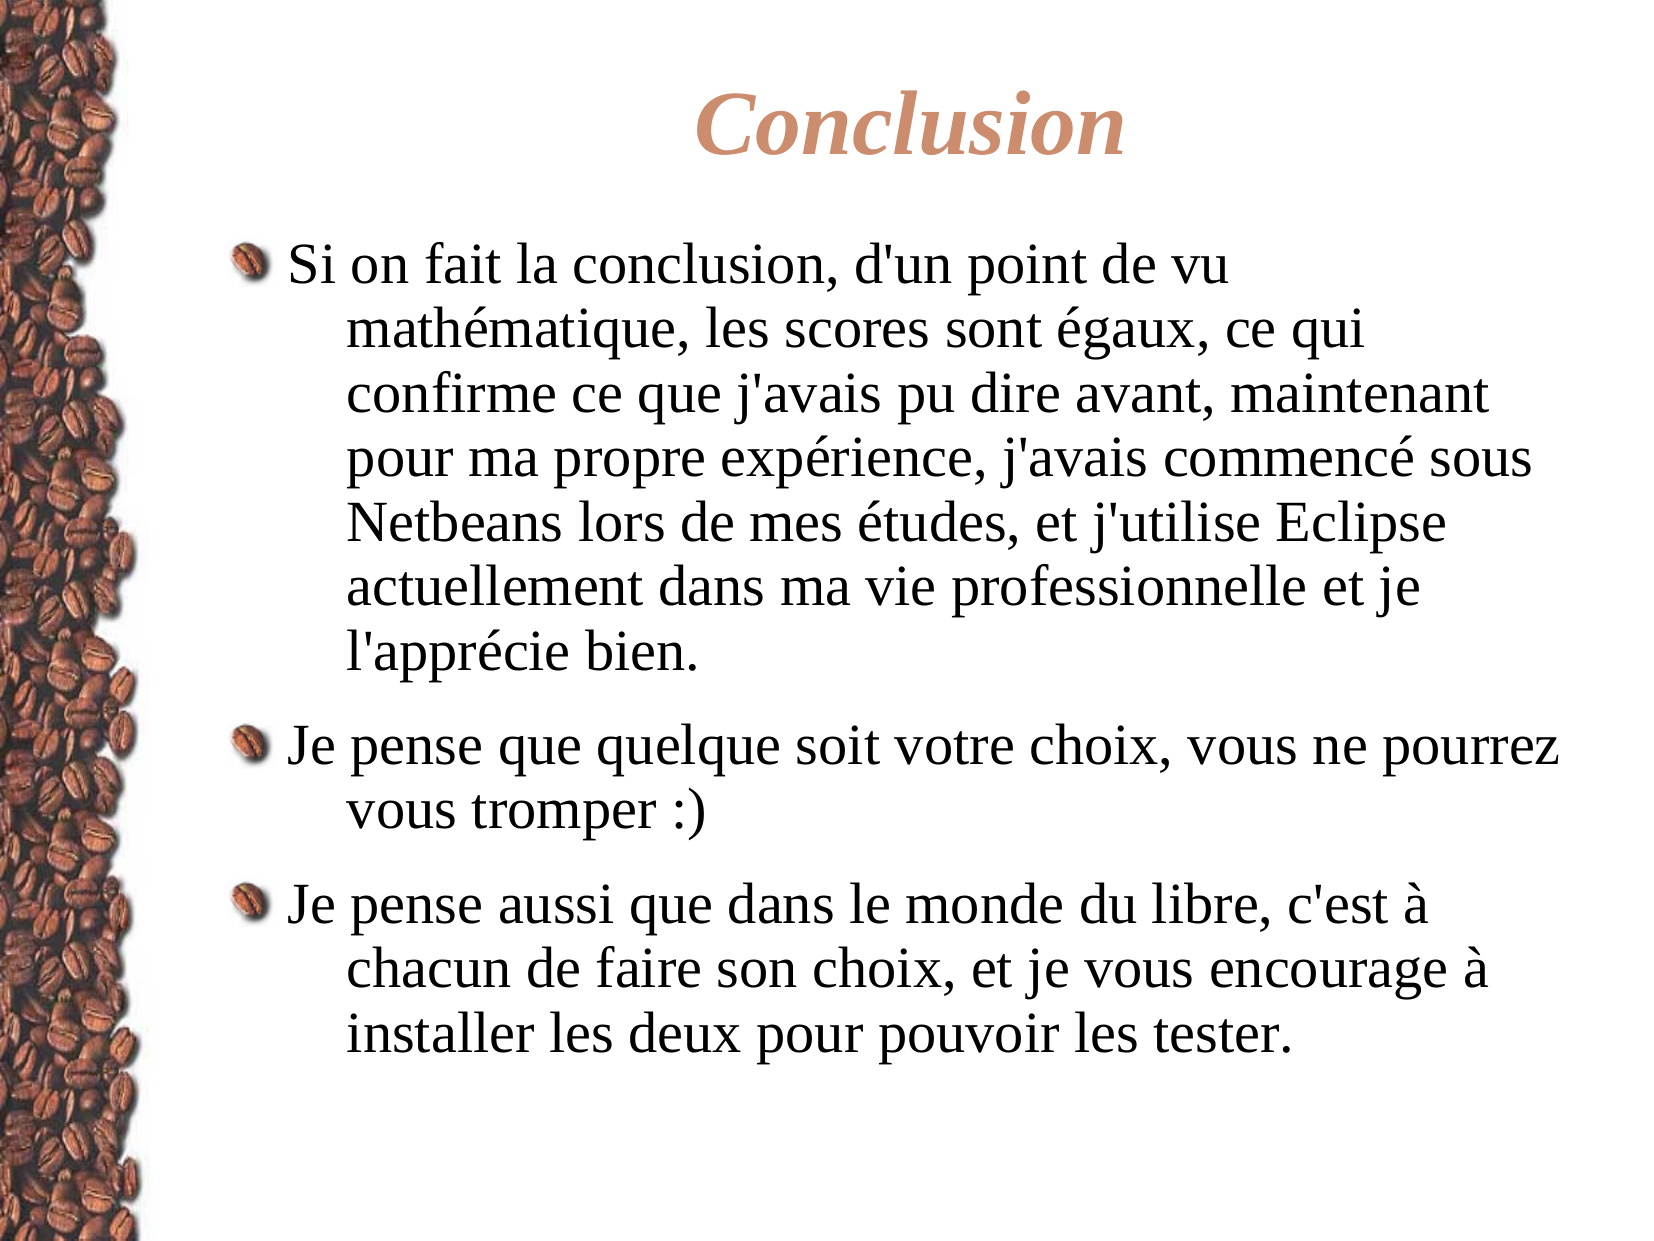

# Conclusion
Si on fait la conclusion, d'un point de vu mathématique, les scores sont égaux, ce qui confirme ce que j'avais pu dire avant, maintenant pour ma propre expérience, j'avais commencé sous Netbeans lors de mes études, et j'utilise Eclipse actuellement dans ma vie professionnelle et je l'apprécie bien.
Je pense que quelque soit votre choix, vous ne pourrez vous tromper :)
Je pense aussi que dans le monde du libre, c'est à chacun de faire son choix, et je vous encourage à installer les deux pour pouvoir les tester.